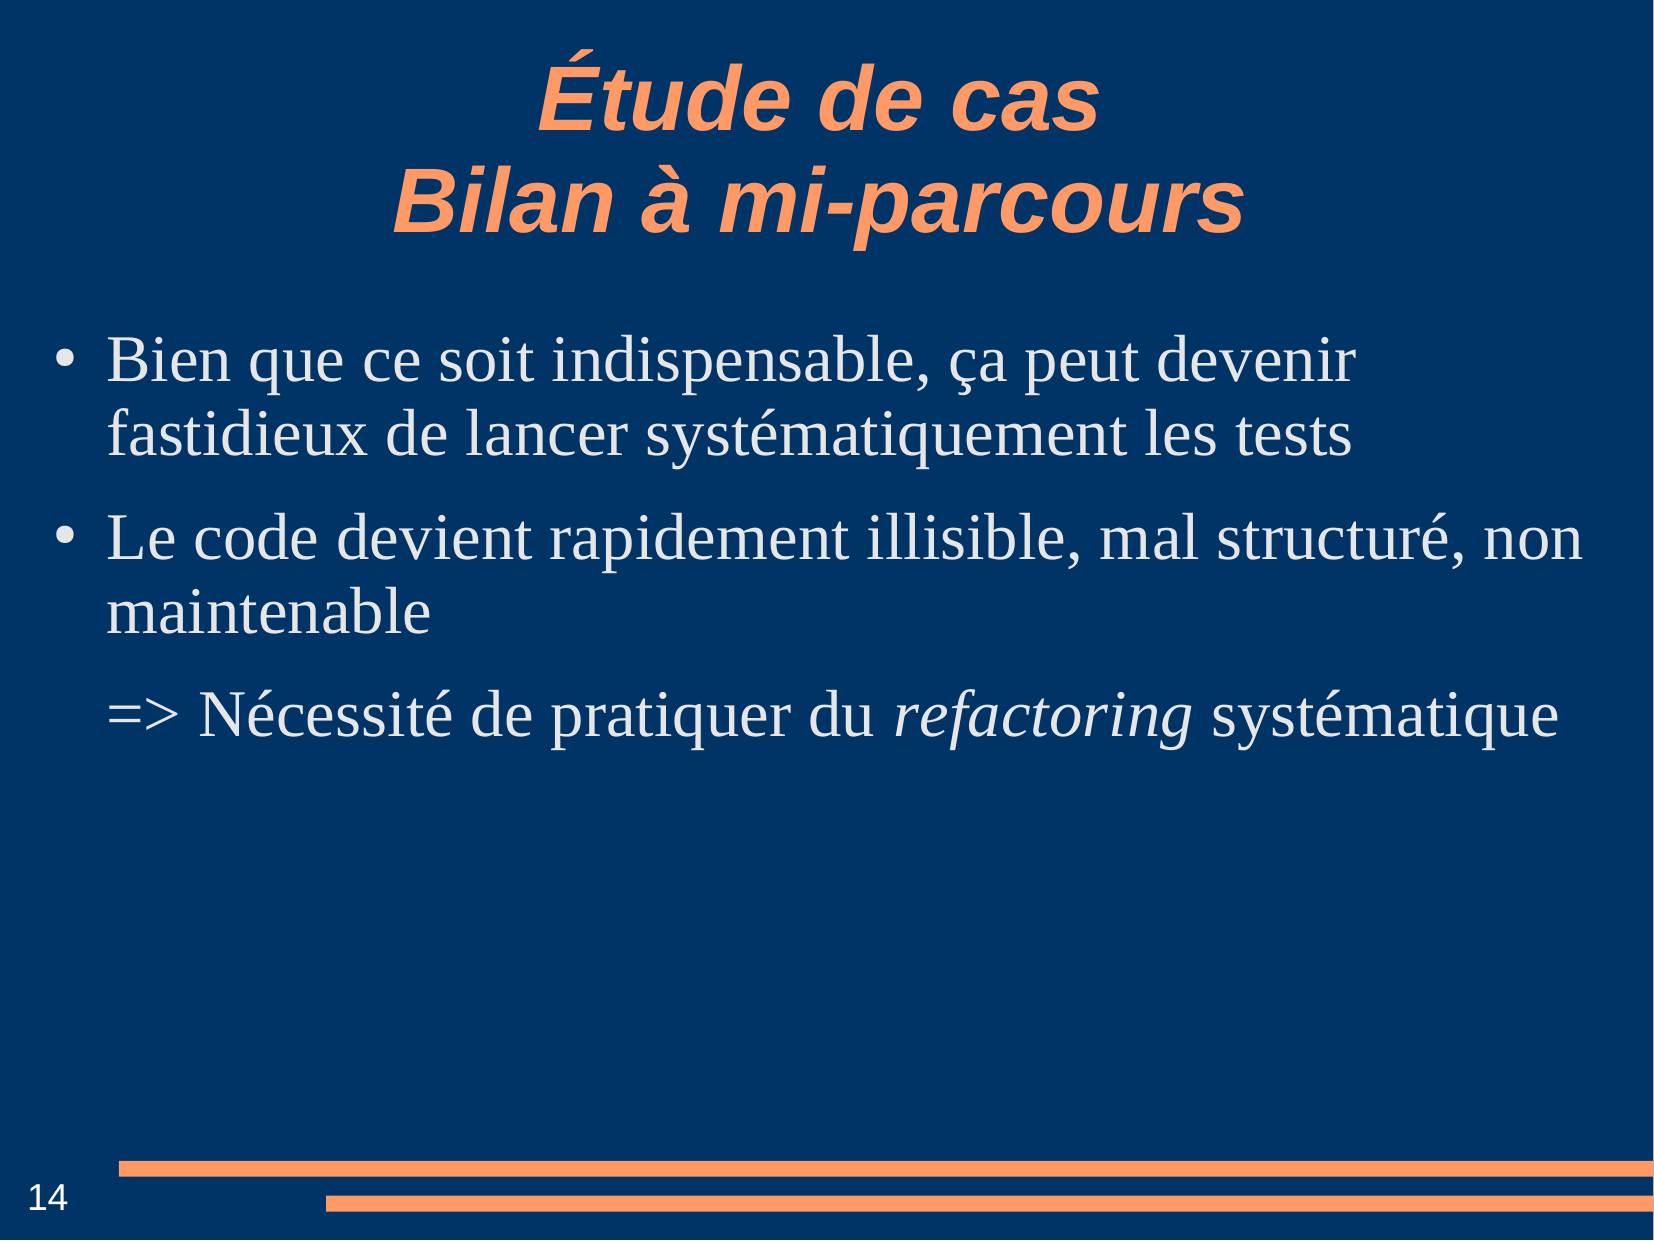

# Étude de cas Bilan à mi-parcours
Bien que ce soit indispensable, ça peut devenir fastidieux de lancer systématiquement les tests
Le code devient rapidement illisible, mal structuré, non maintenable
=> Nécessité de pratiquer du refactoring systématique